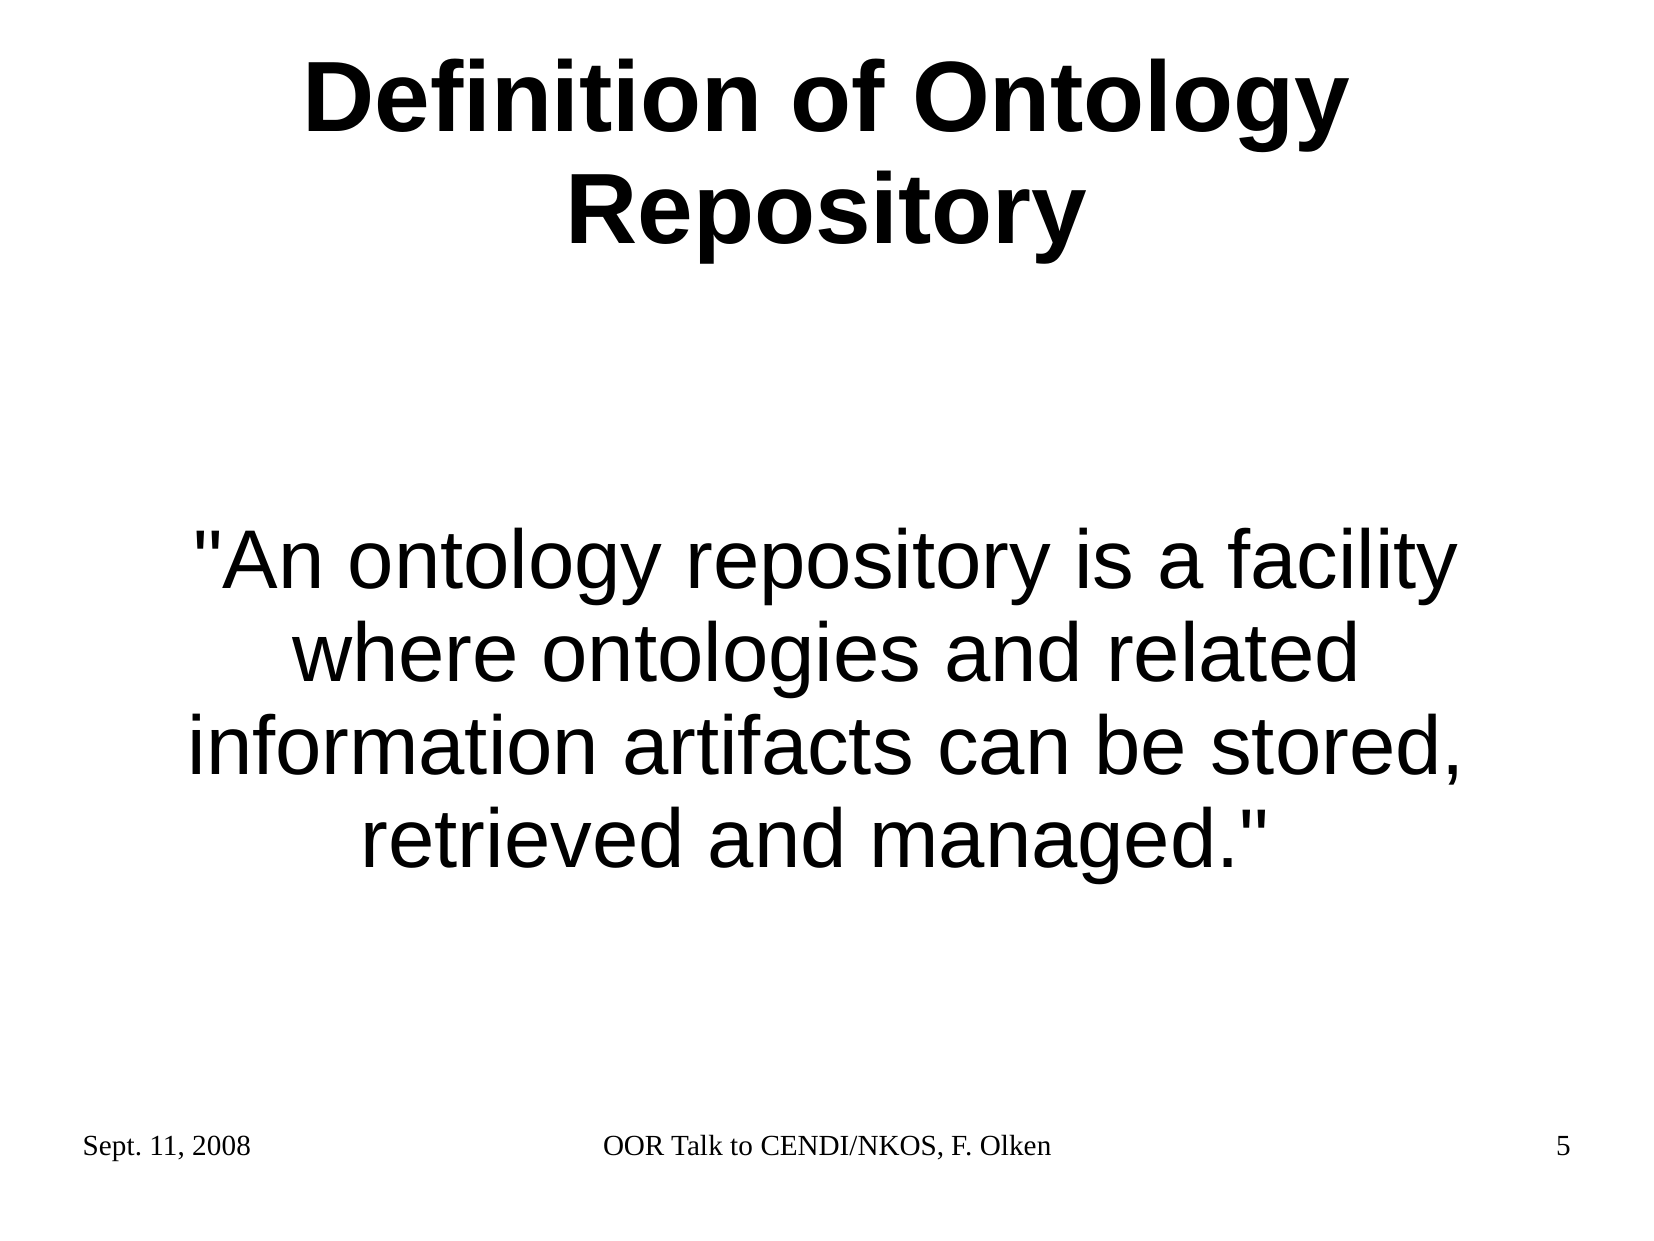

# Definition of Ontology Repository
"An ontology repository is a facility where ontologies and related information artifacts can be stored, retrieved and managed."
Sept. 11, 2008
OOR Talk to CENDI/NKOS, F. Olken
5